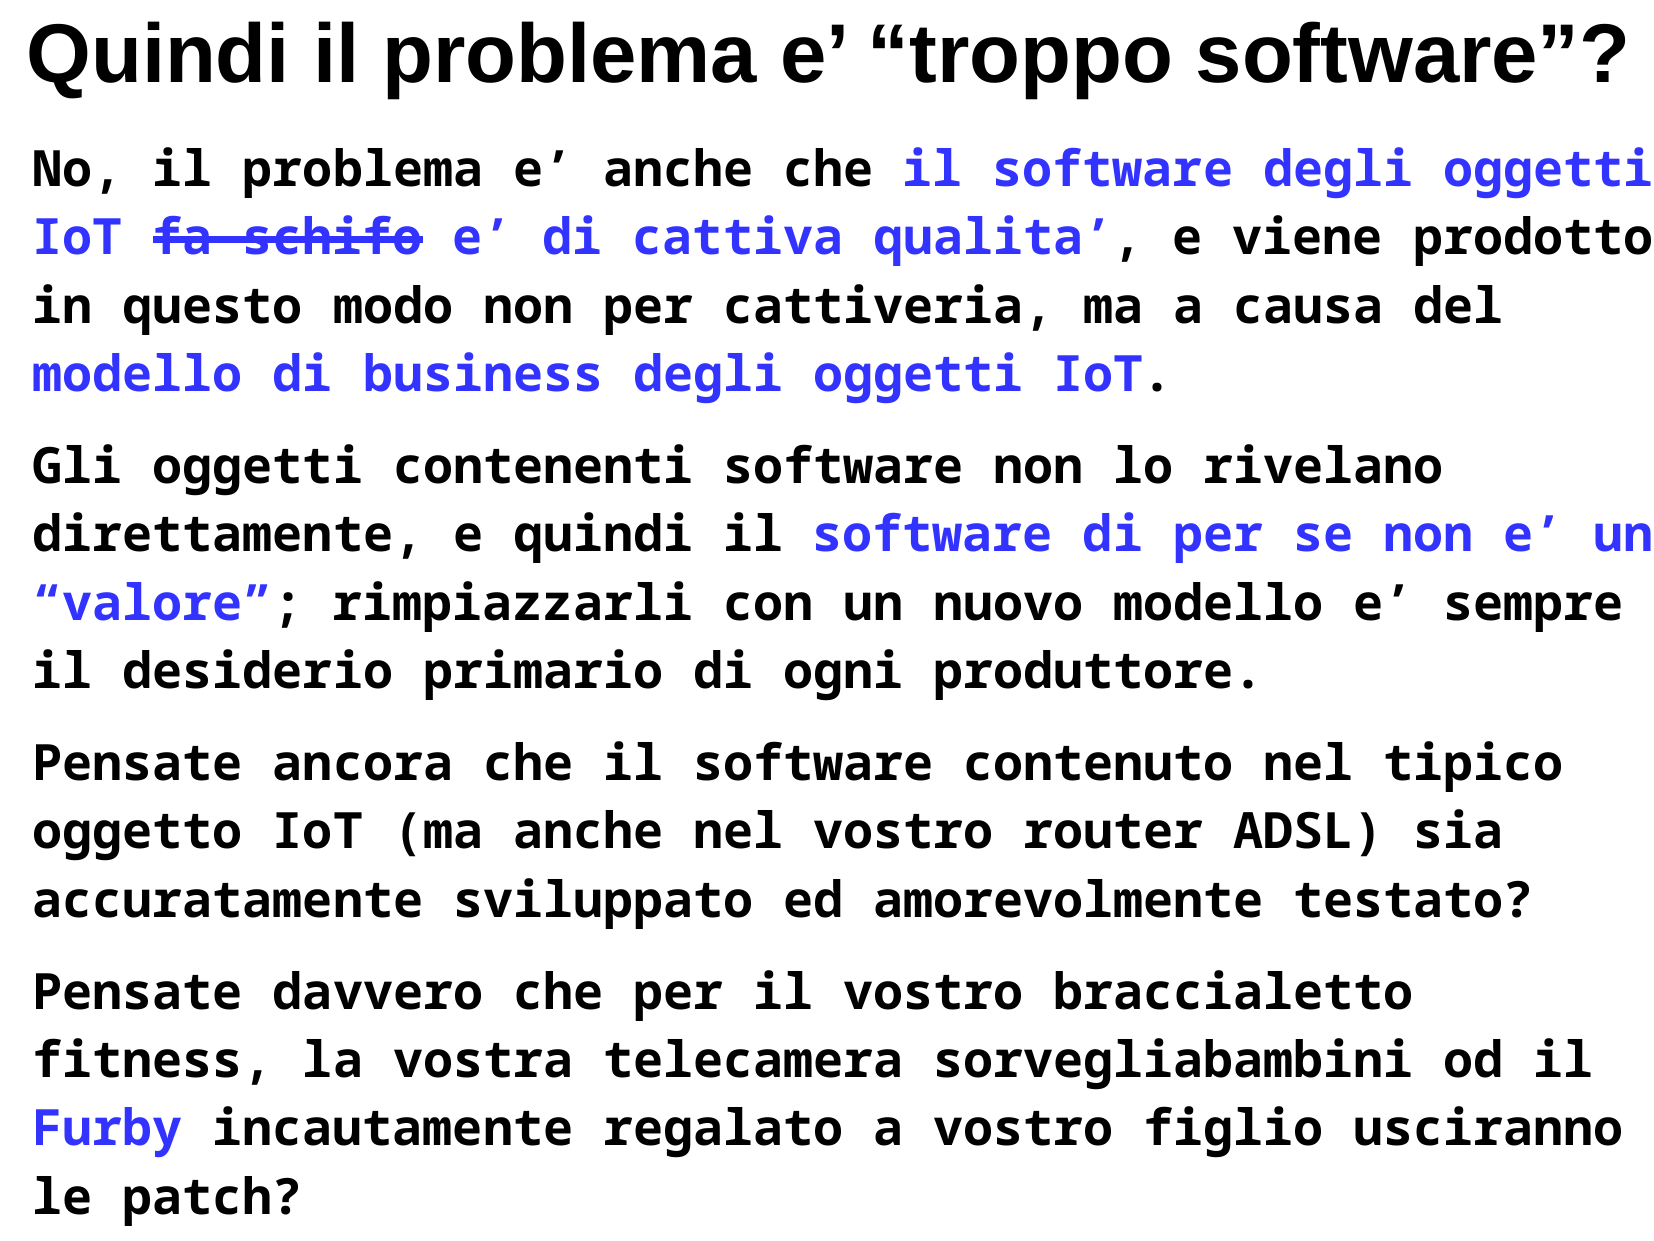

Quindi il problema e’ “troppo software”?
No, il problema e’ anche che il software degli oggetti IoT fa schifo e’ di cattiva qualita’, e viene prodotto in questo modo non per cattiveria, ma a causa del modello di business degli oggetti IoT.
Gli oggetti contenenti software non lo rivelano direttamente, e quindi il software di per se non e’ un “valore”; rimpiazzarli con un nuovo modello e’ sempre il desiderio primario di ogni produttore.
Pensate ancora che il software contenuto nel tipico oggetto IoT (ma anche nel vostro router ADSL) sia accuratamente sviluppato ed amorevolmente testato?
Pensate davvero che per il vostro braccialetto fitness, la vostra telecamera sorvegliabambini od il Furby incautamente regalato a vostro figlio usciranno le patch?
Pensate infine che i vostro oggetti IoT ed il vostro impianto di domotica non finiranno listati su Shodan?